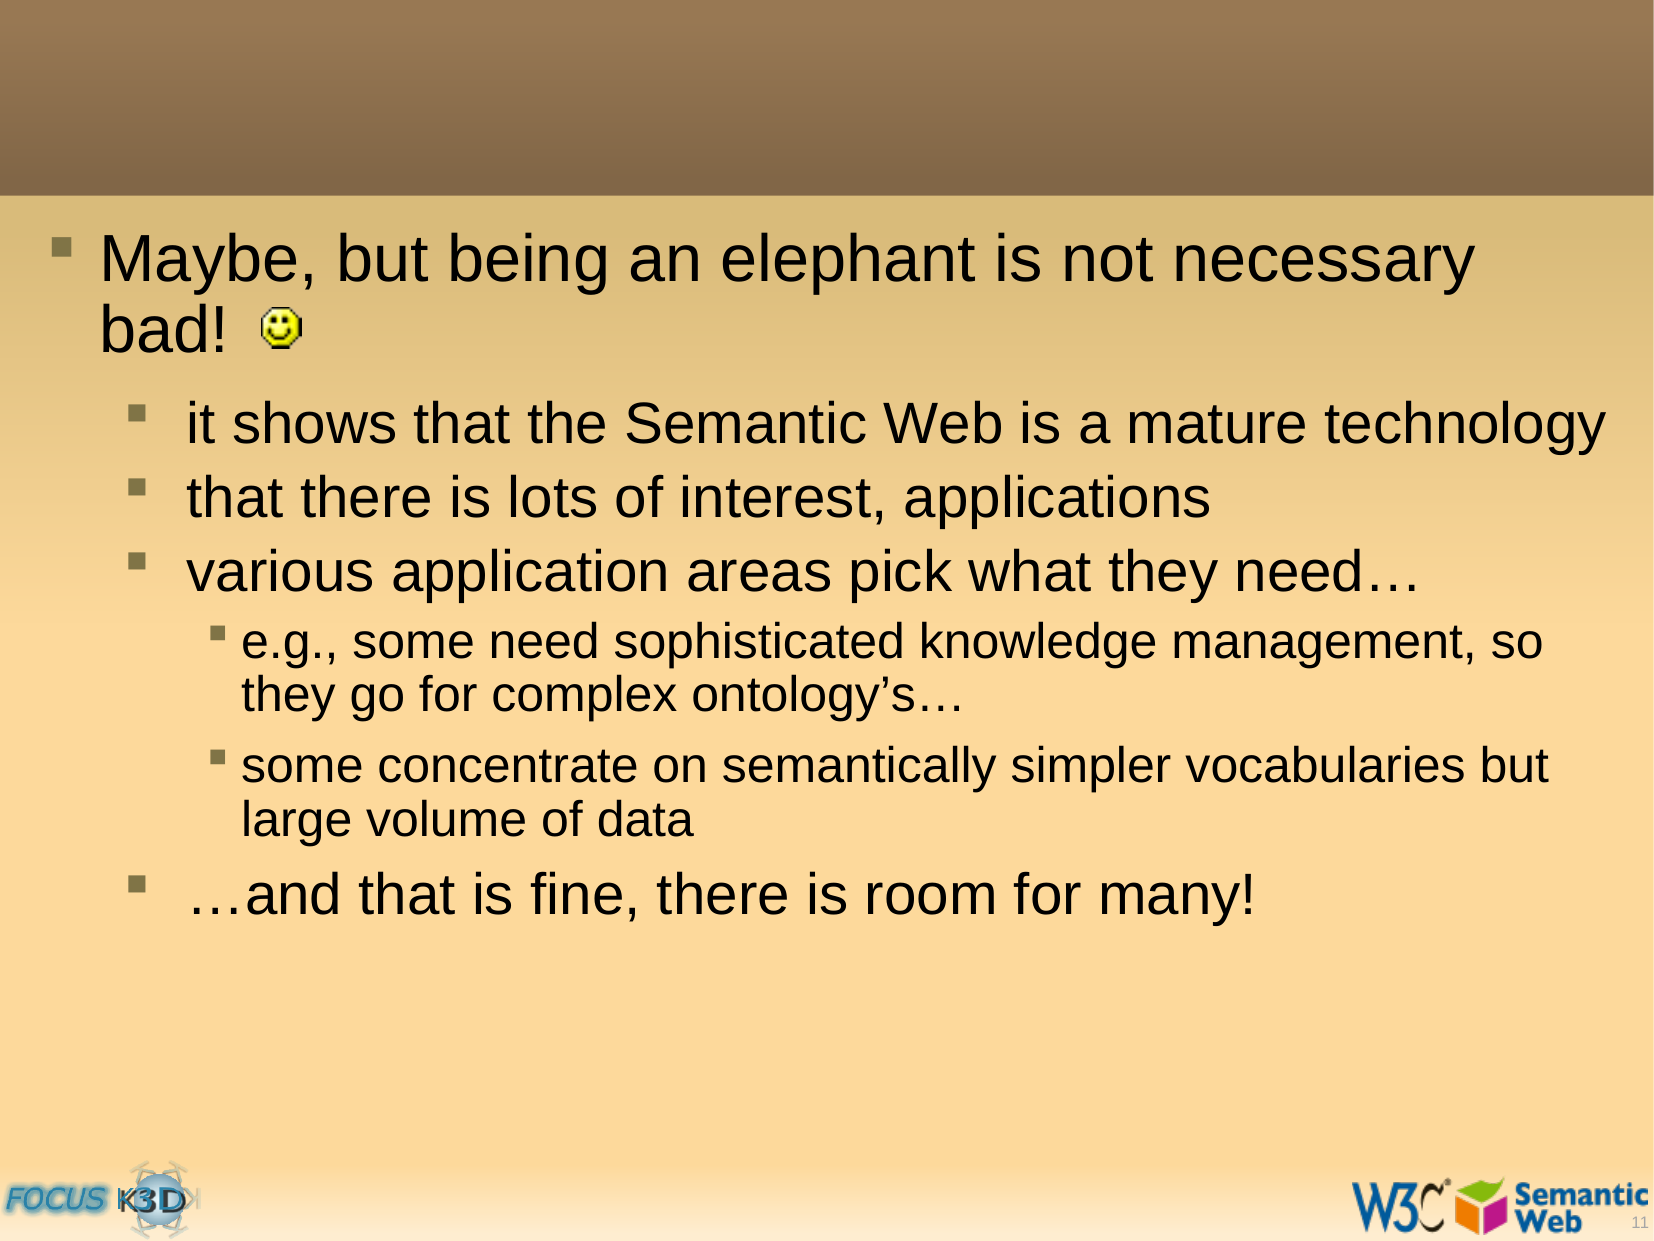

# Maybe, but being an elephant is not necessary bad!
 it shows that the Semantic Web is a mature technology
 that there is lots of interest, applications
 various application areas pick what they need…
e.g., some need sophisticated knowledge management, so they go for complex ontology’s…
some concentrate on semantically simpler vocabularies but large volume of data
 …and that is fine, there is room for many!